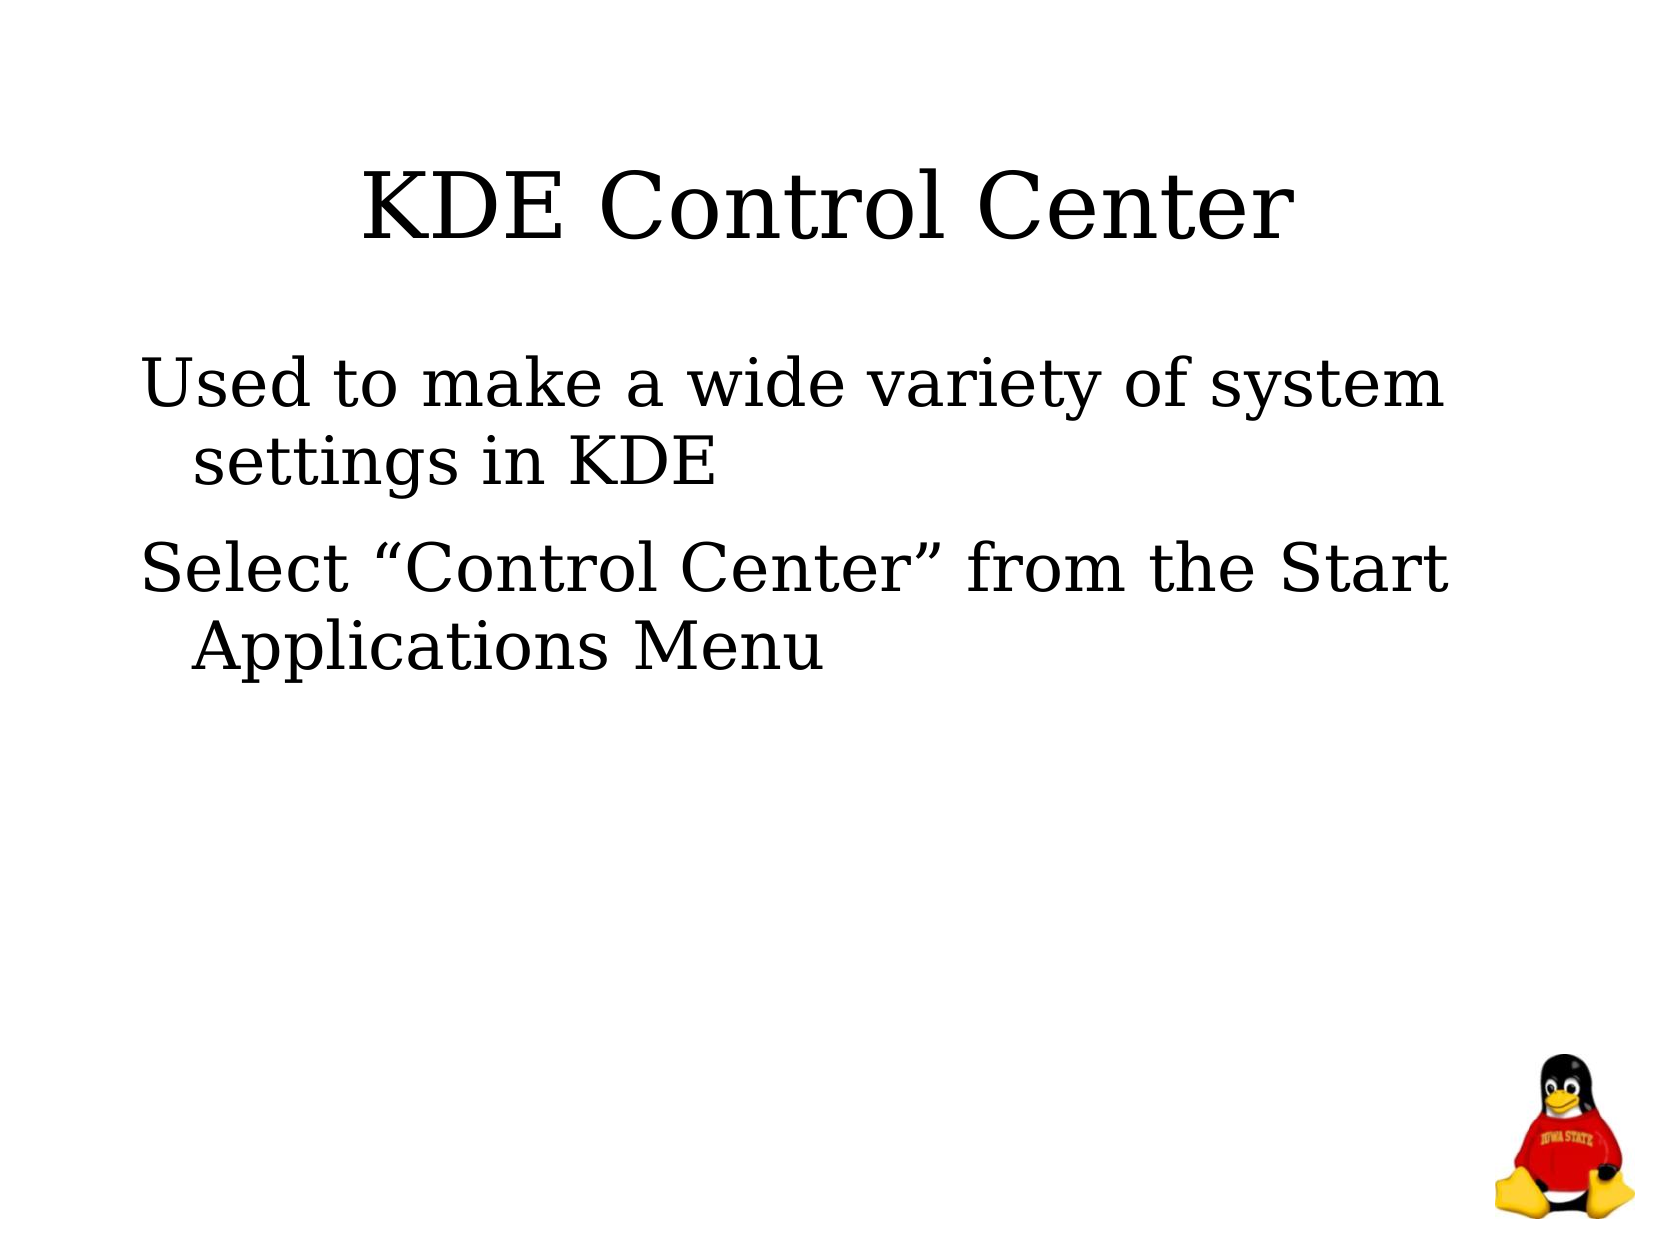

# KDE Control Center
Used to make a wide variety of system settings in KDE
Select “Control Center” from the Start Applications Menu